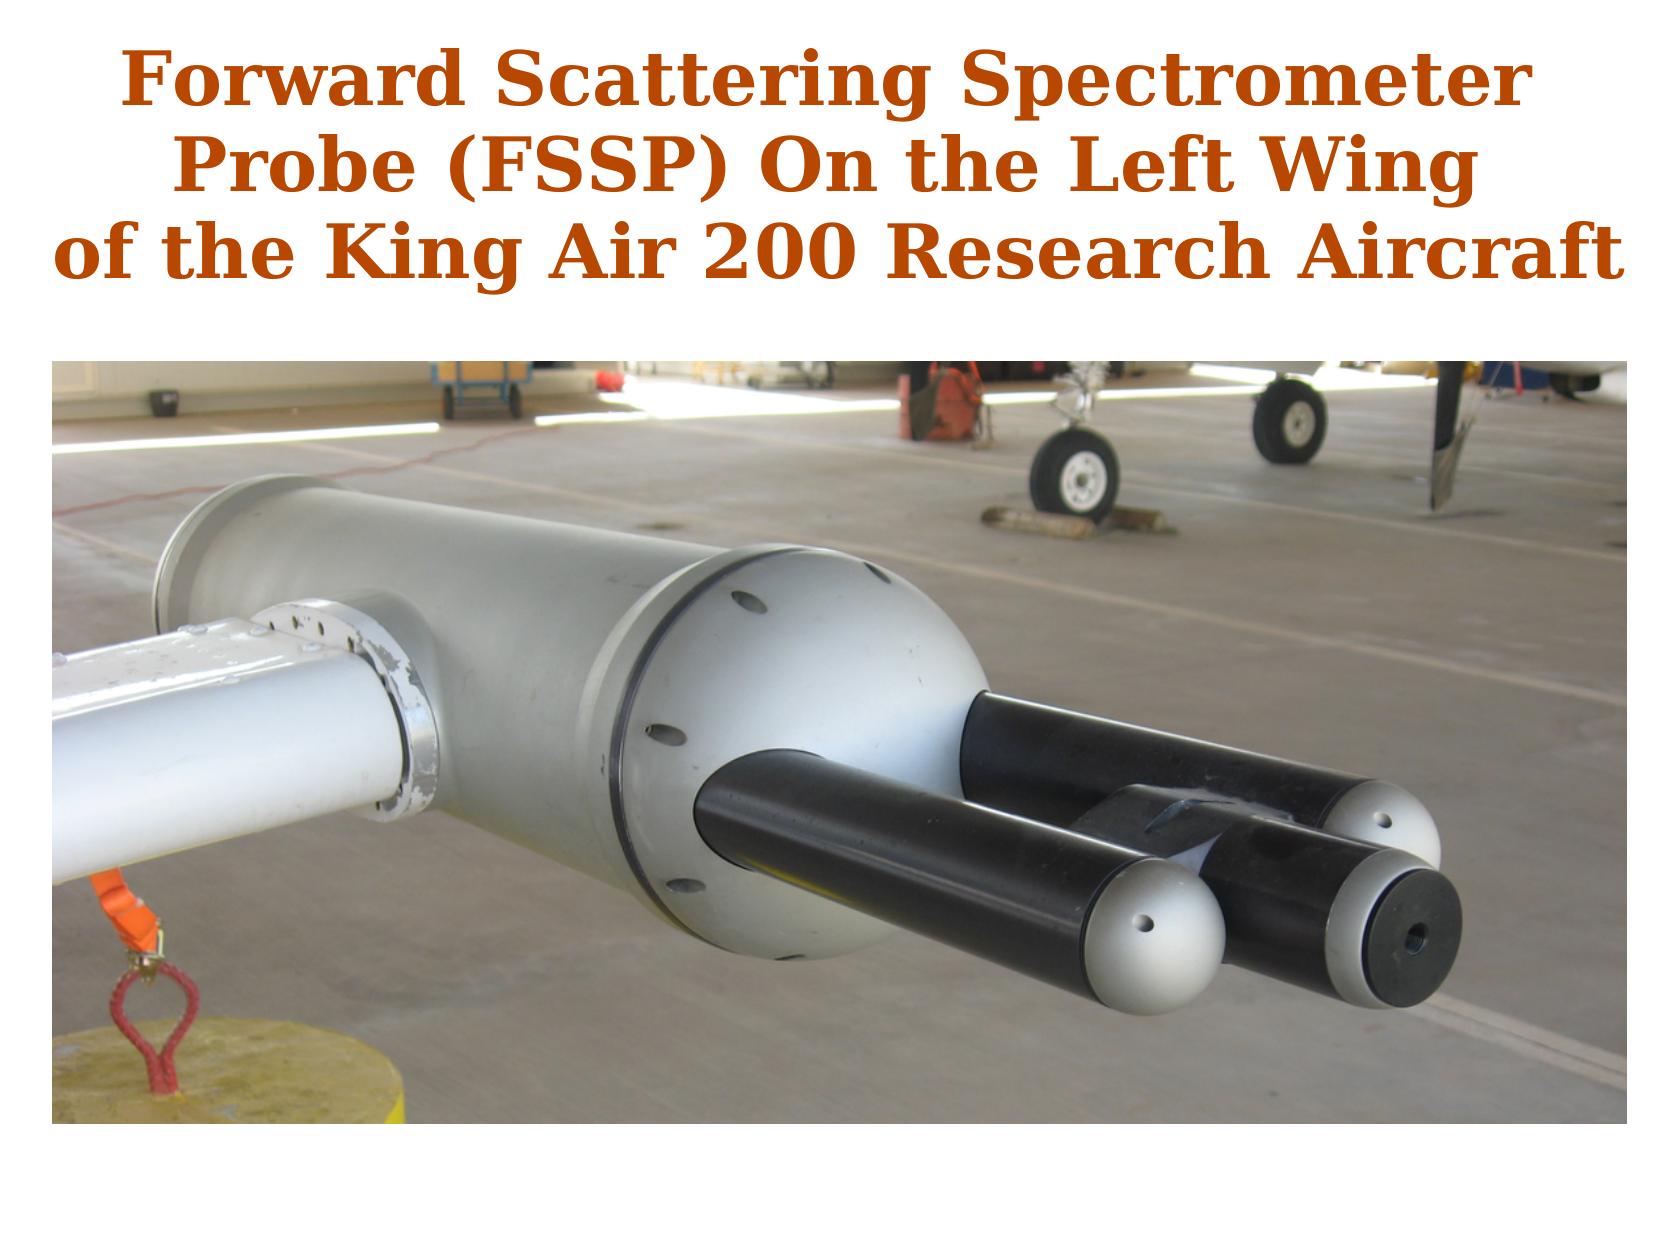

Forward Scattering Spectrometer Probe (FSSP) On the Left Wing
 of the King Air 200 Research Aircraft